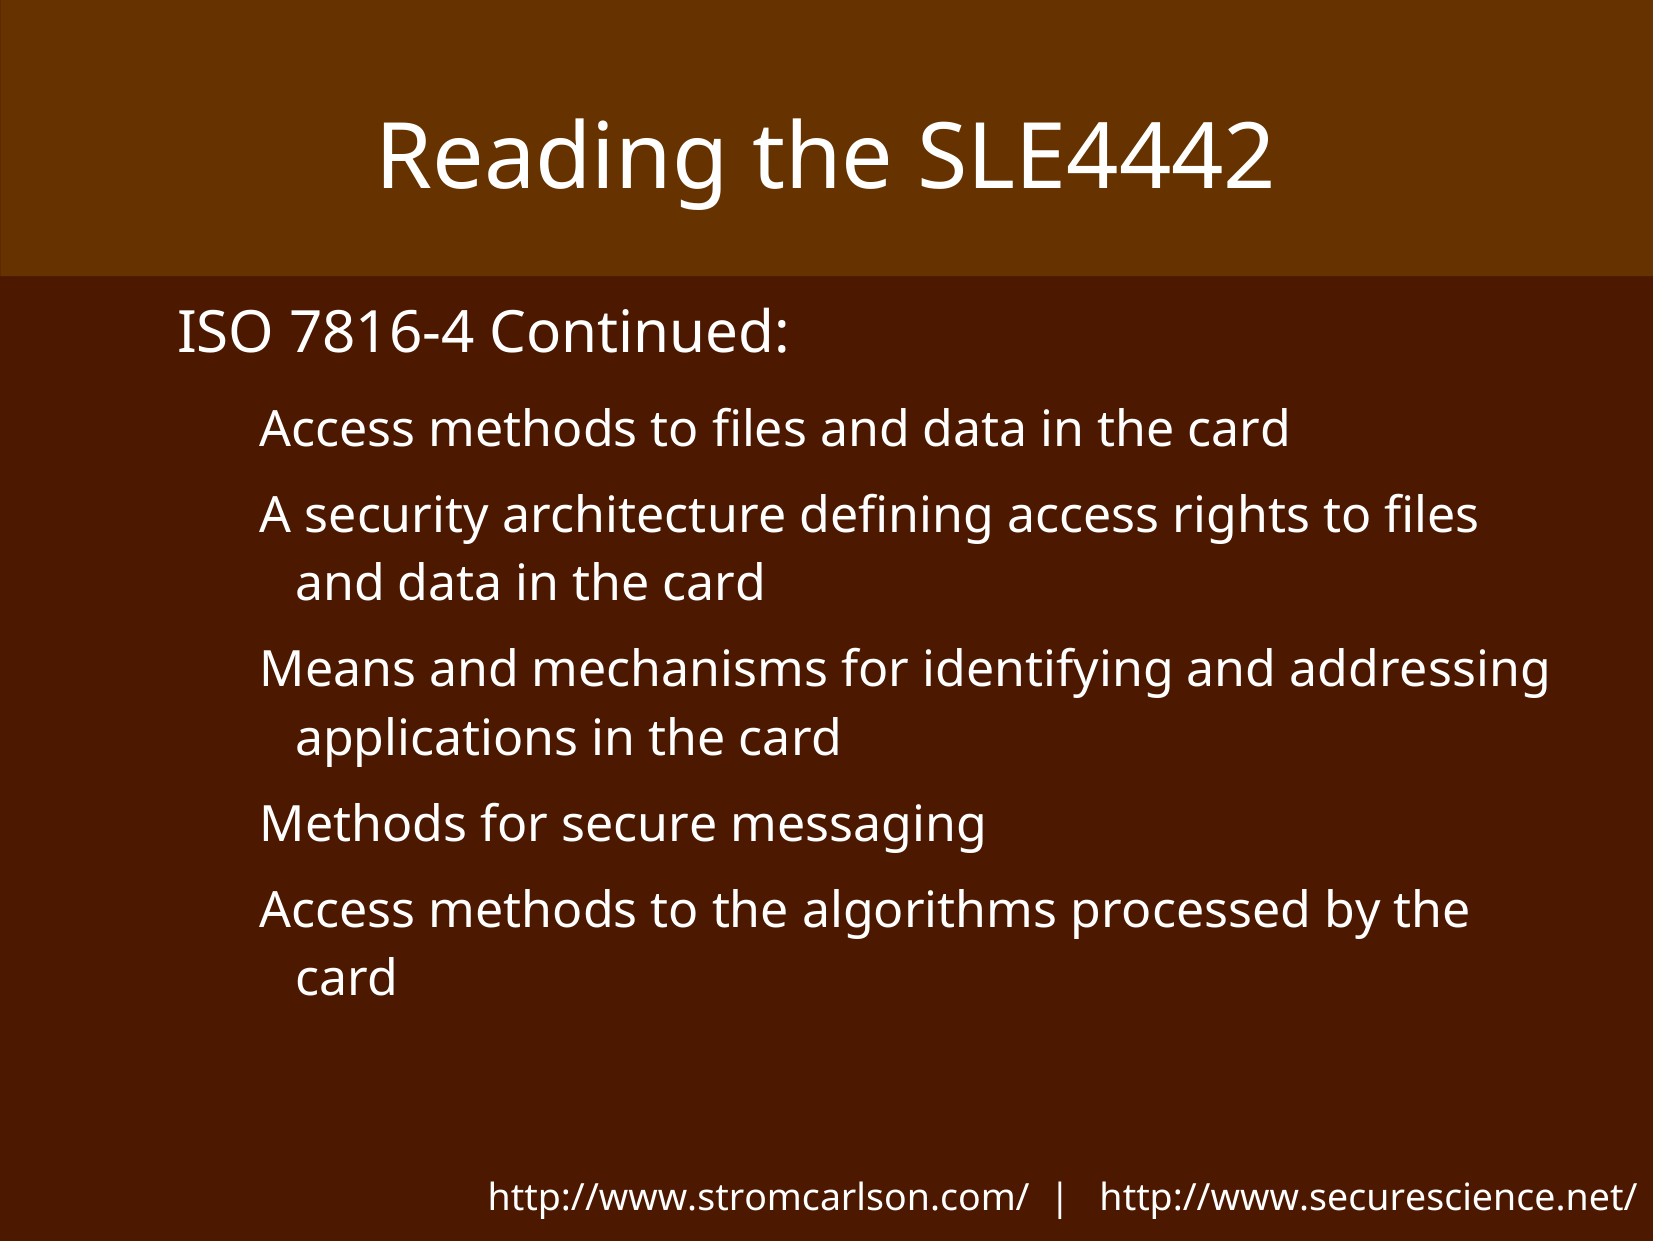

# Reading the SLE4442
ISO 7816-4 Continued:
Access methods to files and data in the card
A security architecture defining access rights to files and data in the card
Means and mechanisms for identifying and addressing applications in the card
Methods for secure messaging
Access methods to the algorithms processed by the card